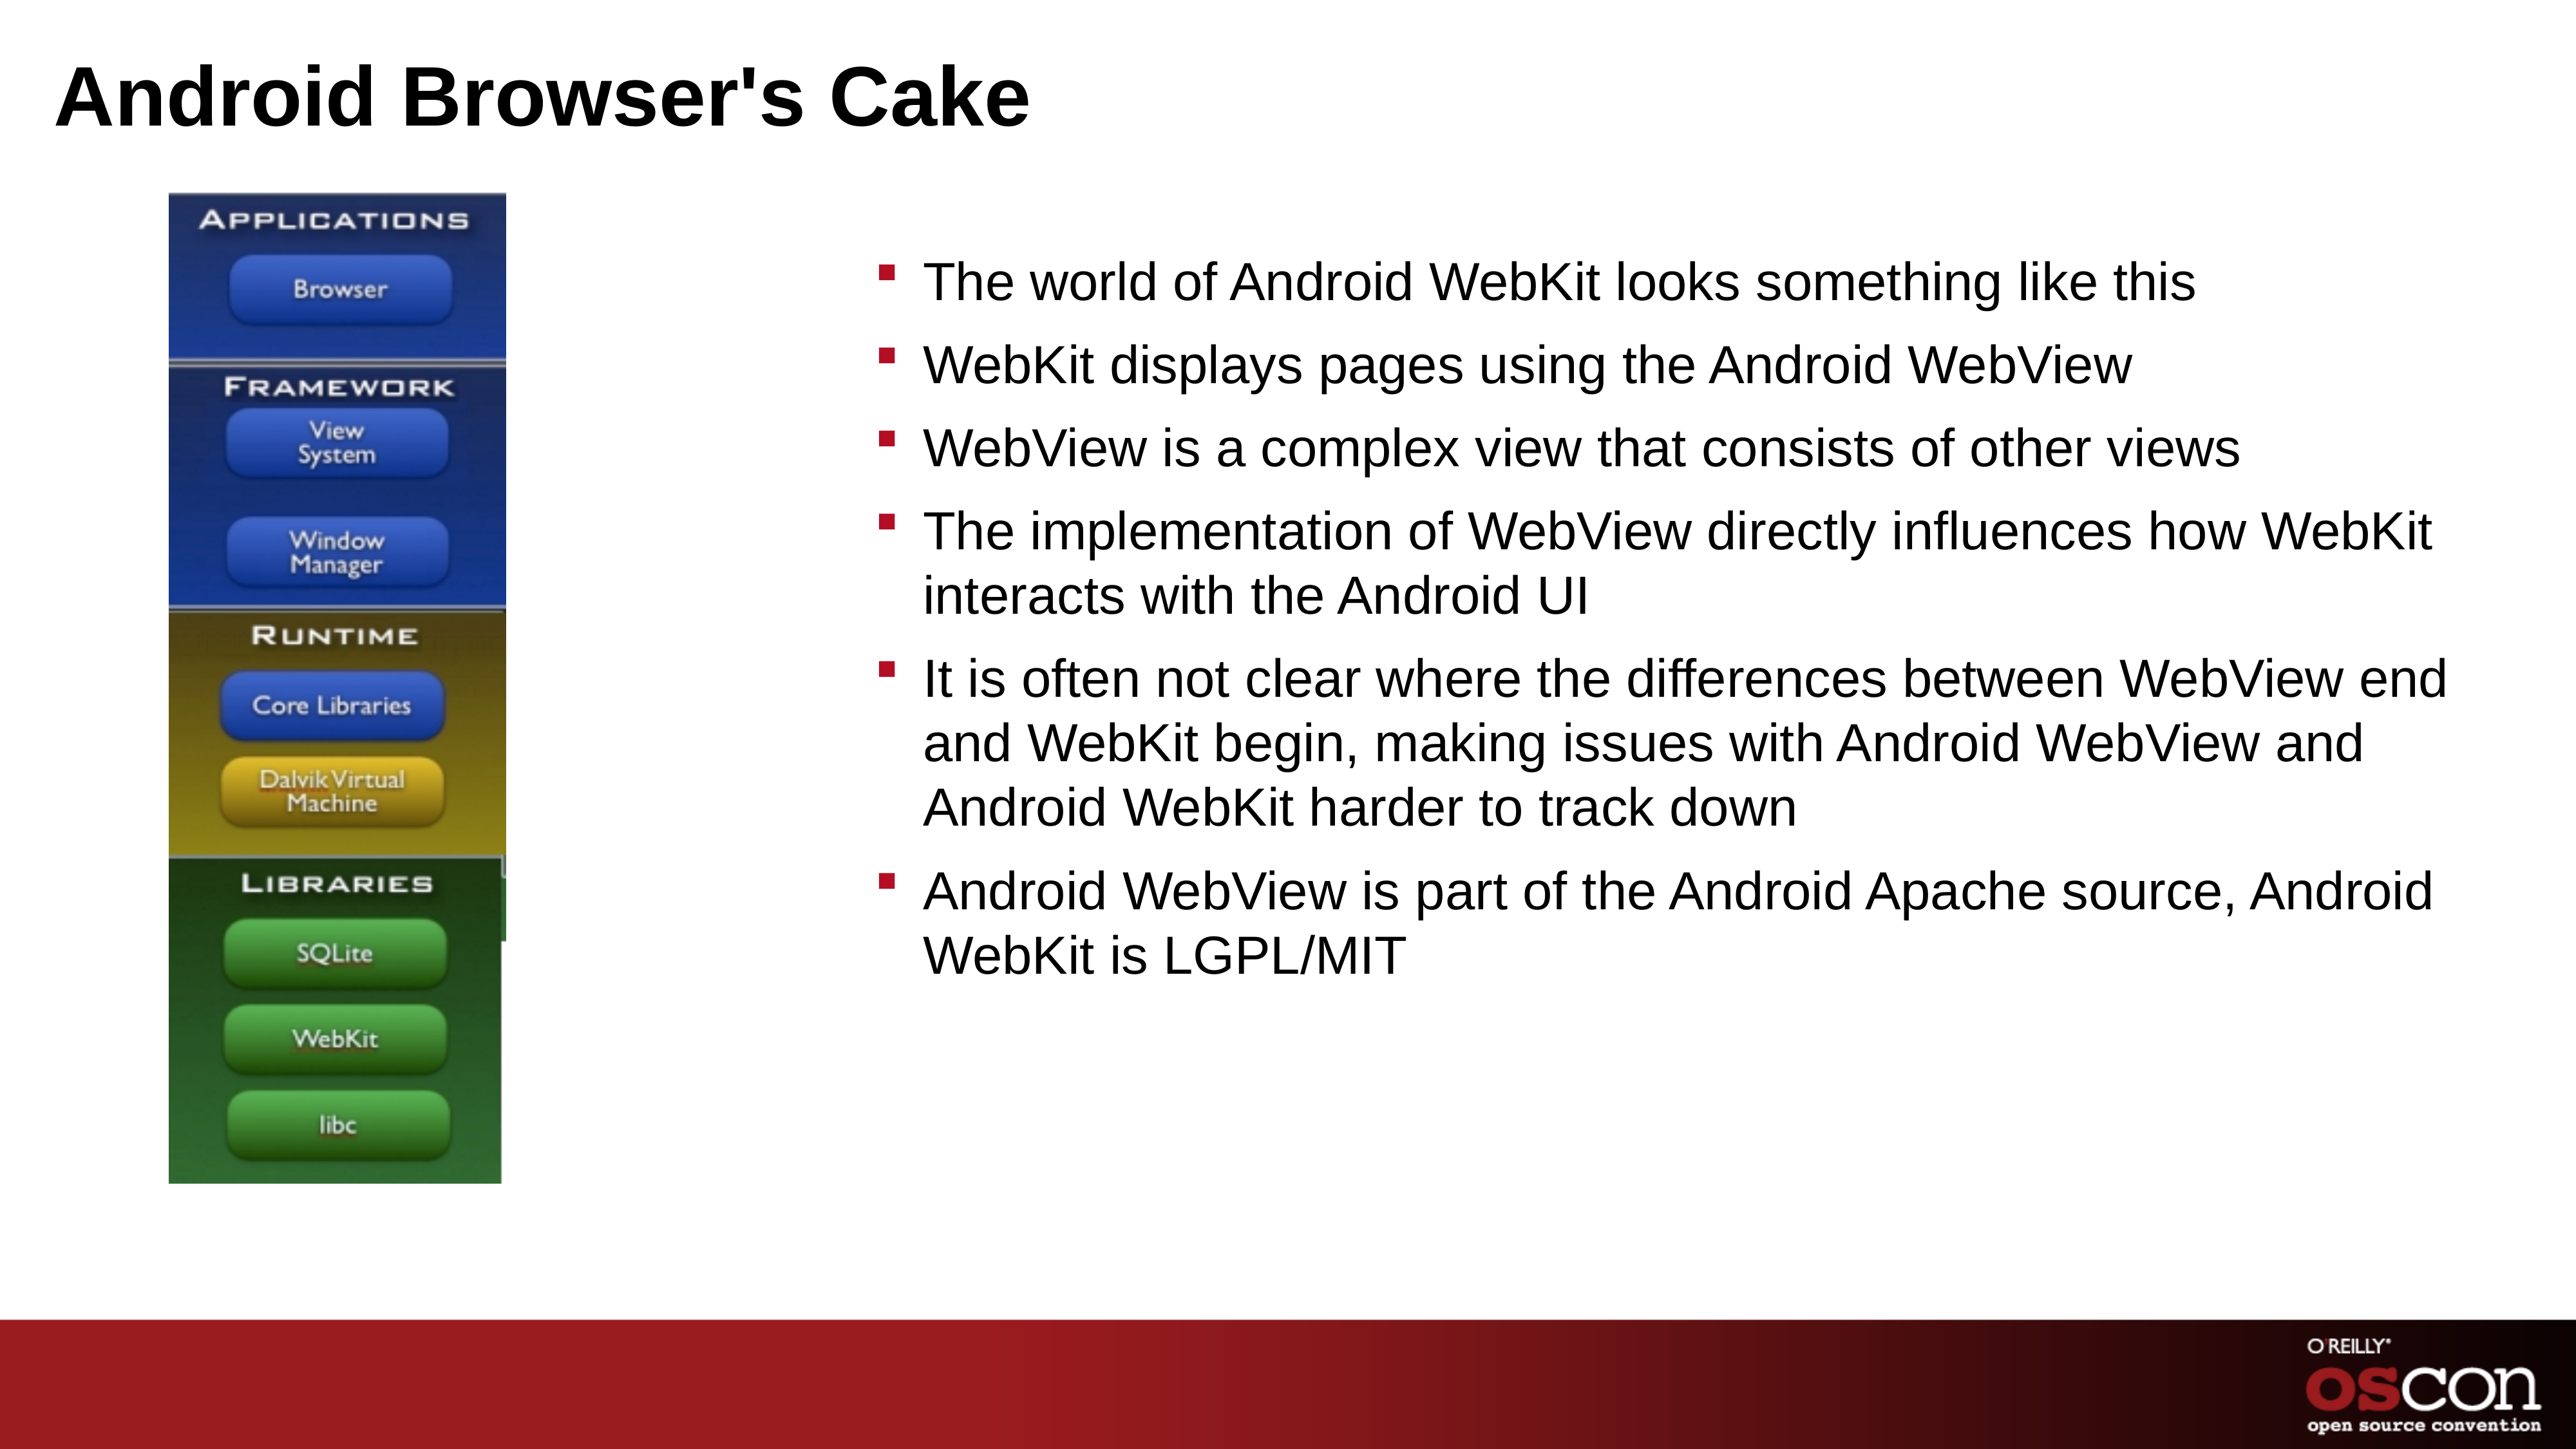

# Android Browser's Cake
The world of Android WebKit looks something like this
WebKit displays pages using the Android WebView
WebView is a complex view that consists of other views
The implementation of WebView directly influences how WebKit interacts with the Android UI
It is often not clear where the differences between WebView end and WebKit begin, making issues with Android WebView and Android WebKit harder to track down
Android WebView is part of the Android Apache source, Android WebKit is LGPL/MIT